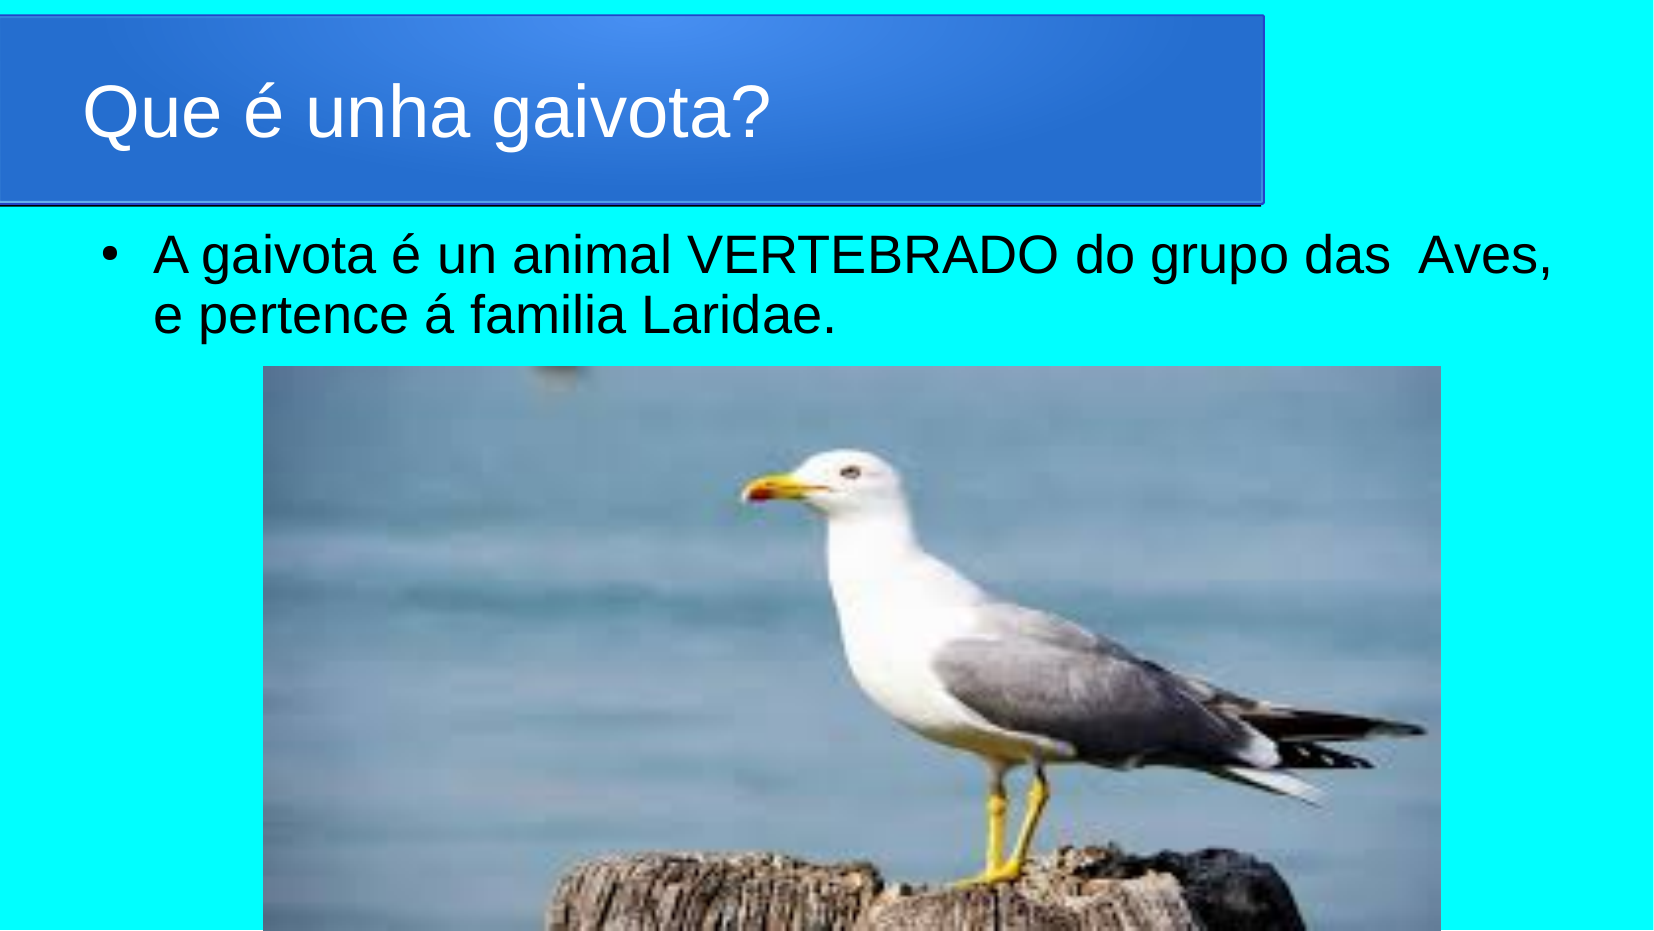

# Que é unha gaivota?
A gaivota é un animal VERTEBRADO do grupo das Aves, e pertence á familia Laridae.